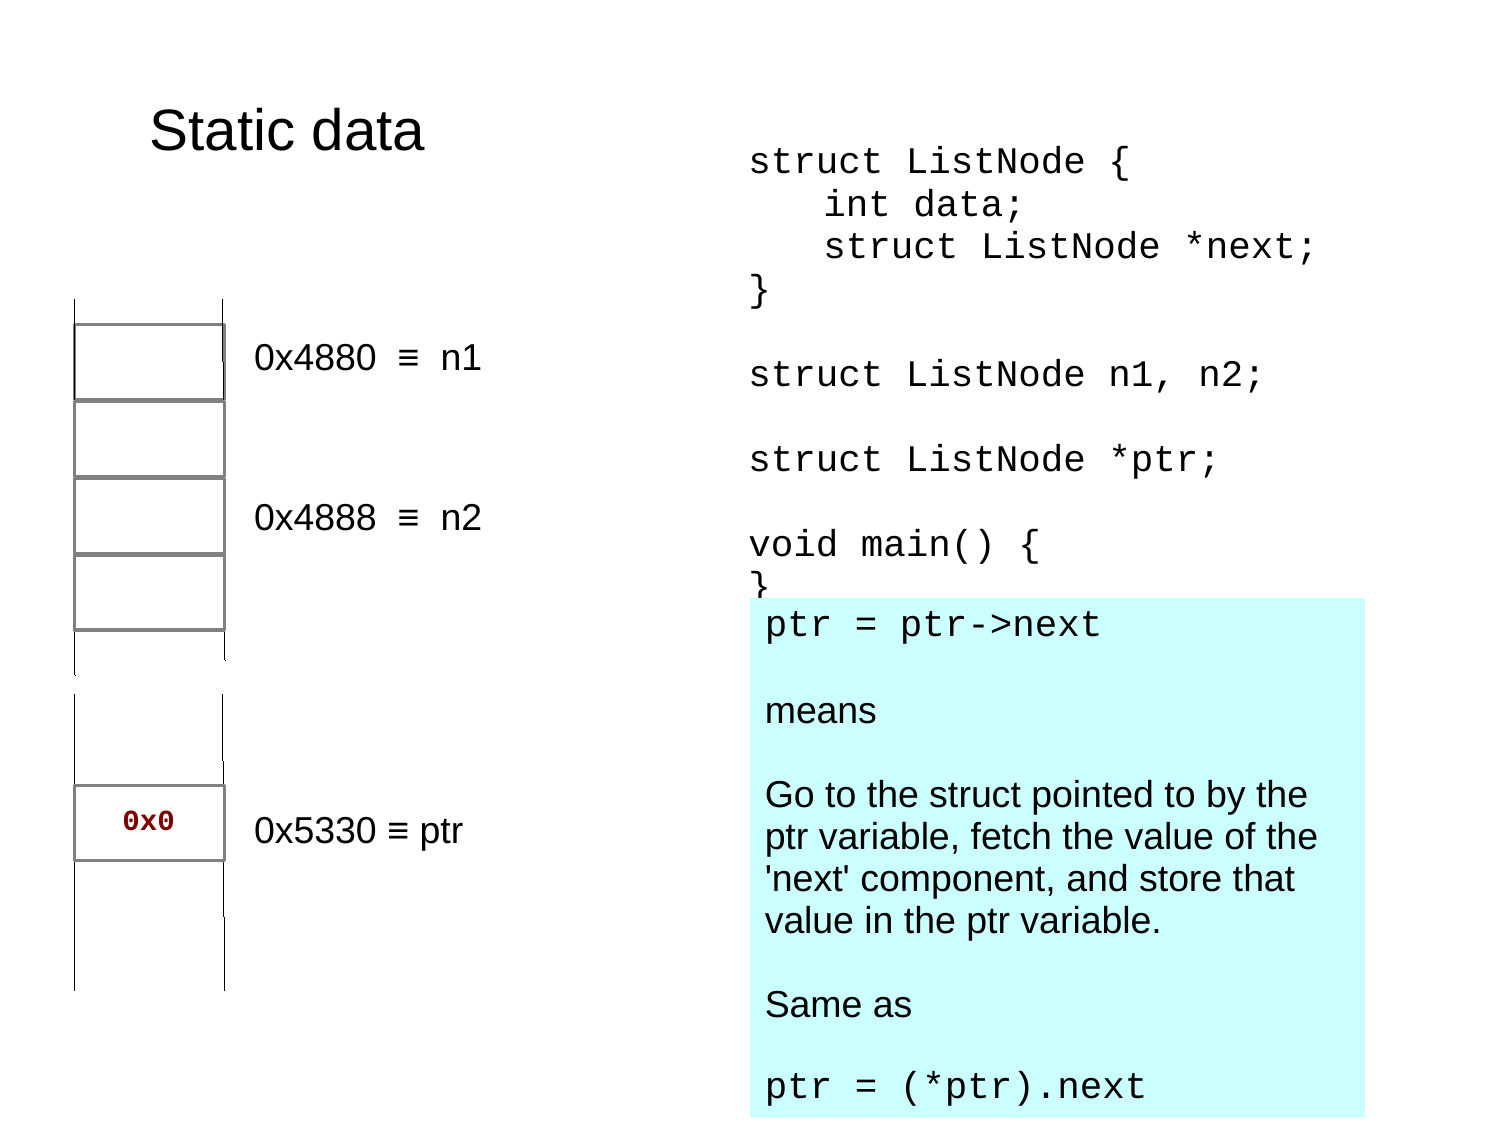

Static data
struct ListNode {
	int data;
	struct ListNode *next;
}
struct ListNode n1, n2;
struct ListNode *ptr;
void main() {
}
0x4880 ≡ n1
0x4888 ≡ n2
ptr = ptr->next
means
Go to the struct pointed to by the ptr variable, fetch the value of the 'next' component, and store that value in the ptr variable.
Same as
ptr = (*ptr).next
0x0
0x5330 ≡ ptr